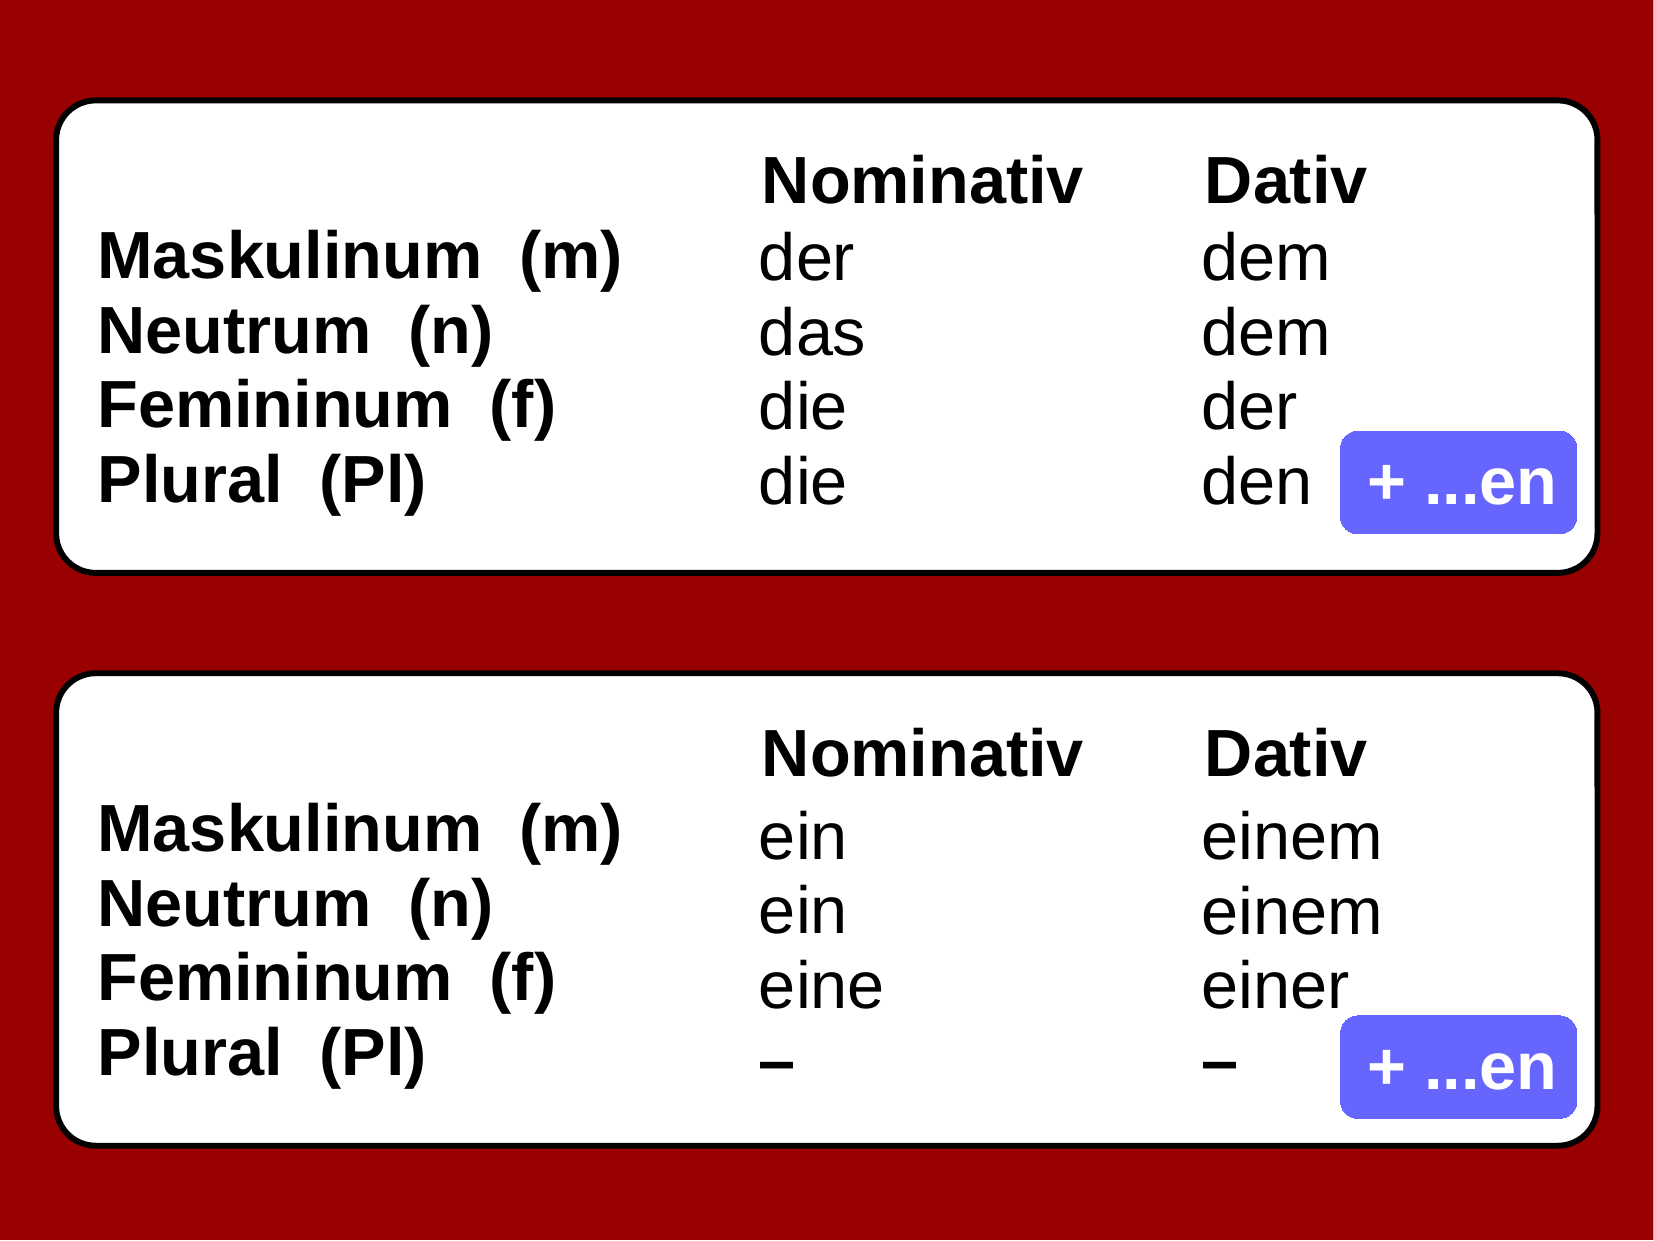

Nominativ		Dativ
Maskulinum (m)
Neutrum (n)
Femininum (f)
Plural (Pl)
der
das
die
die
dem
dem
der
den
+ ...en
									Nominativ		Dativ
Maskulinum (m)
Neutrum (n)
Femininum (f)
Plural (Pl)
ein
ein
eine
–
einem
einem
einer
–
+ ...en